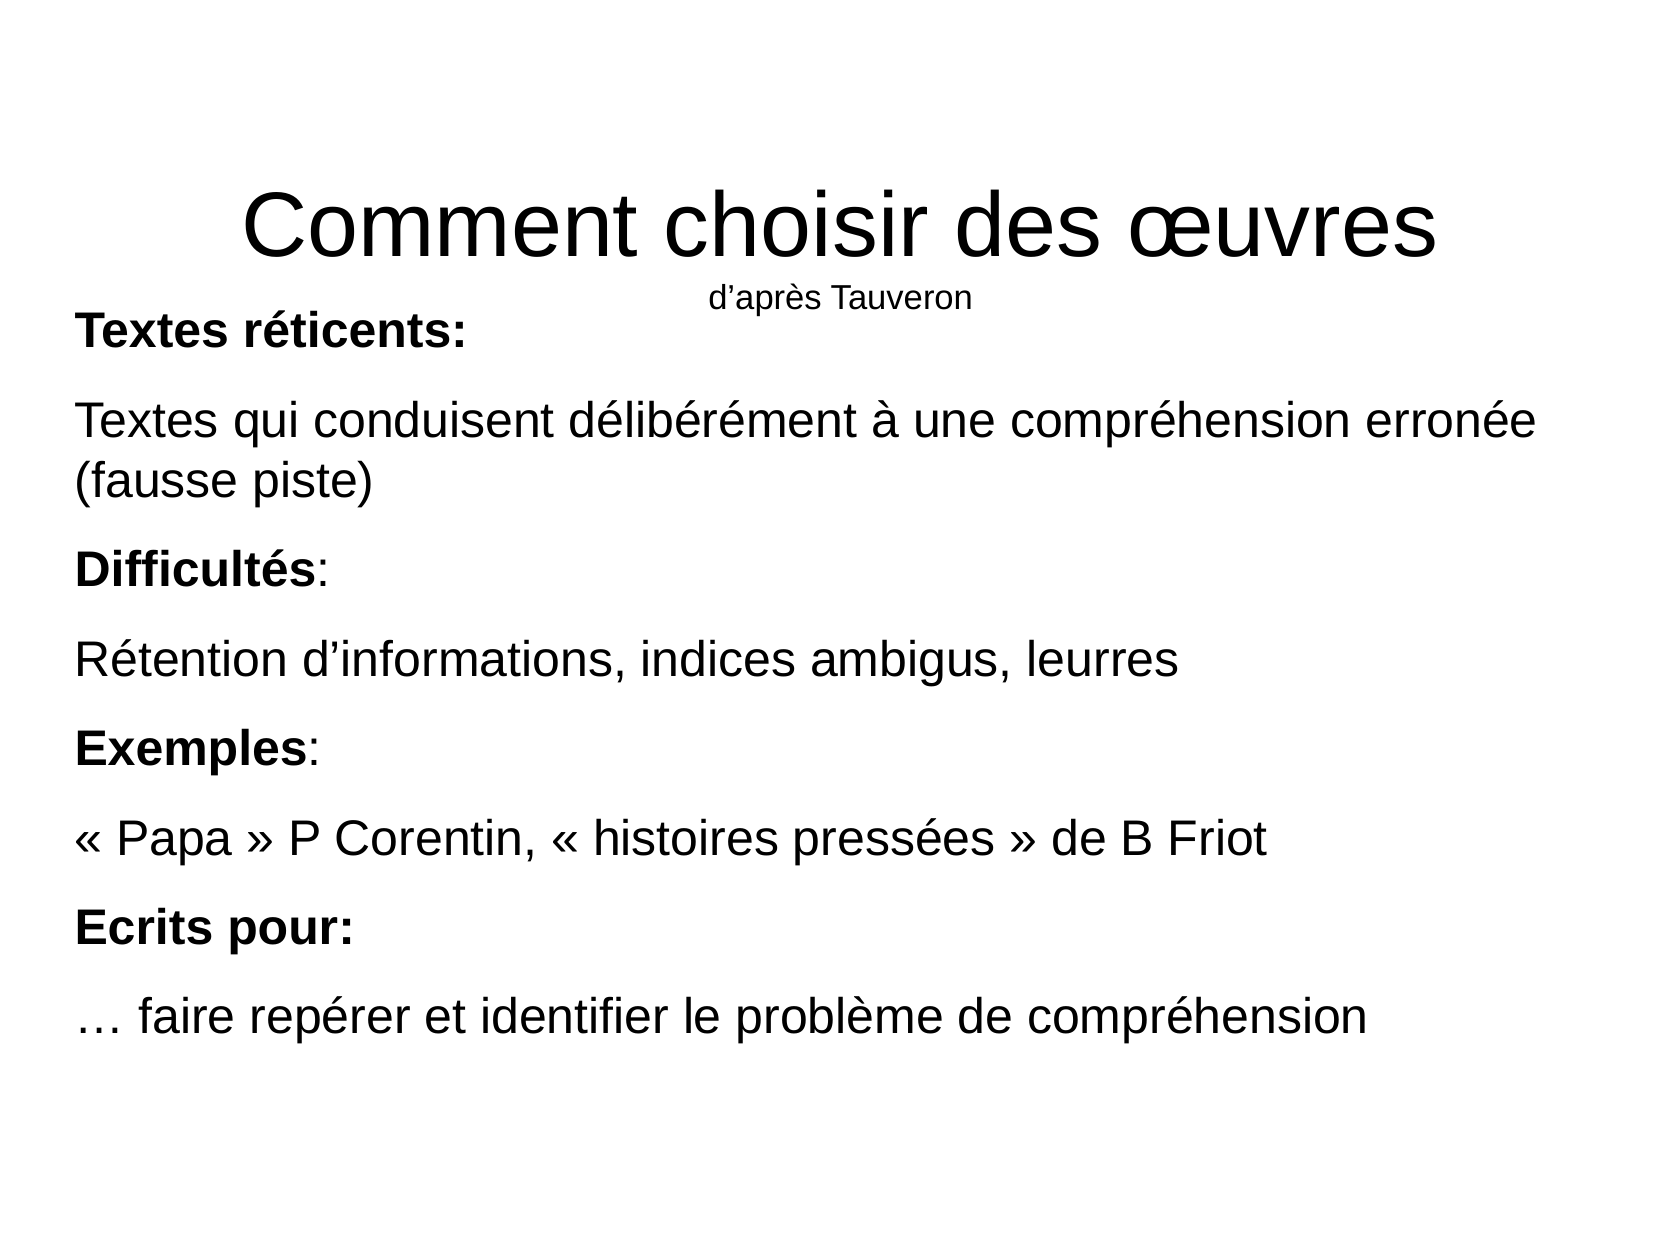

# Comment choisir des œuvres d’après Tauveron
Textes réticents:
Textes qui conduisent délibérément à une compréhension erronée (fausse piste)
Difficultés:
Rétention d’informations, indices ambigus, leurres
Exemples:
« Papa » P Corentin, « histoires pressées » de B Friot
Ecrits pour:
… faire repérer et identifier le problème de compréhension